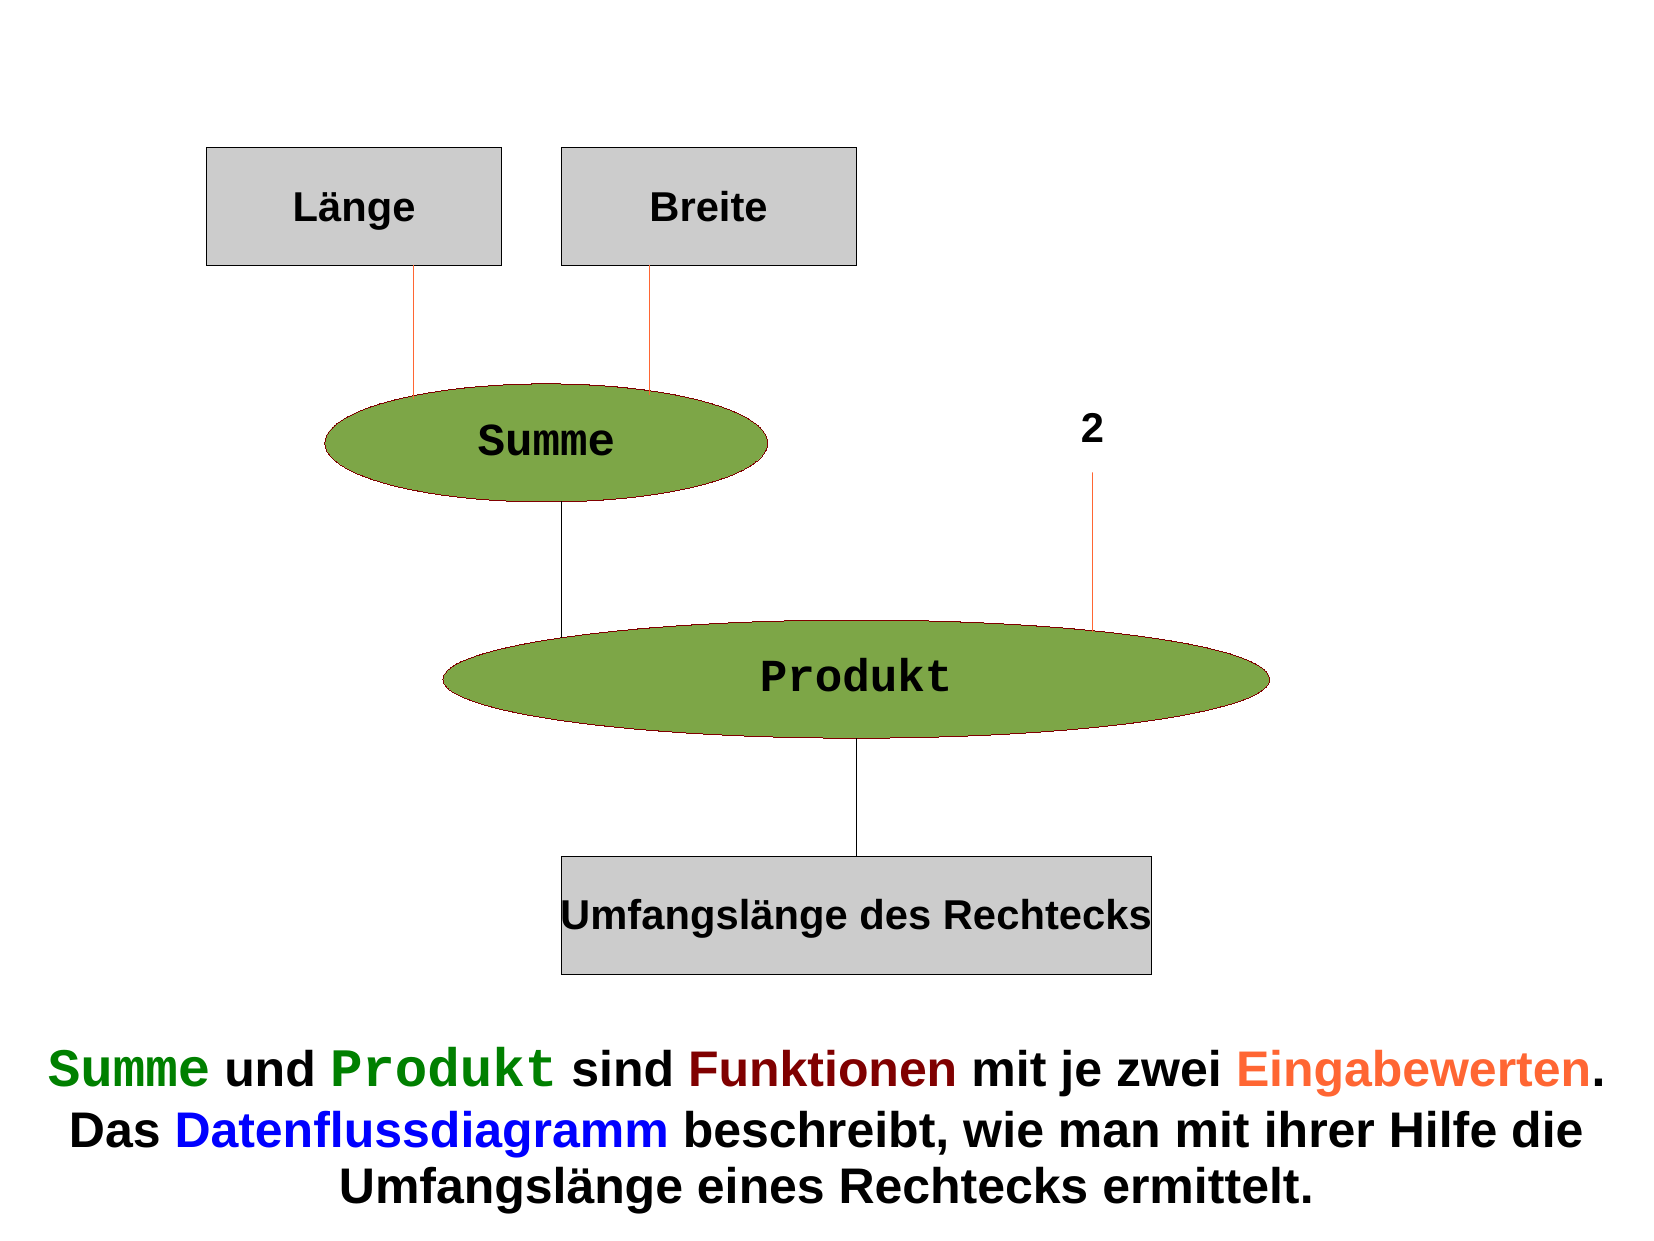

Länge
Breite
Summe
2
Produkt
Umfangslänge des Rechtecks
Summe und Produkt sind Funktionen mit je zwei Eingabewerten.
Das Datenflussdiagramm beschreibt, wie man mit ihrer Hilfe die Umfangslänge eines Rechtecks ermittelt.